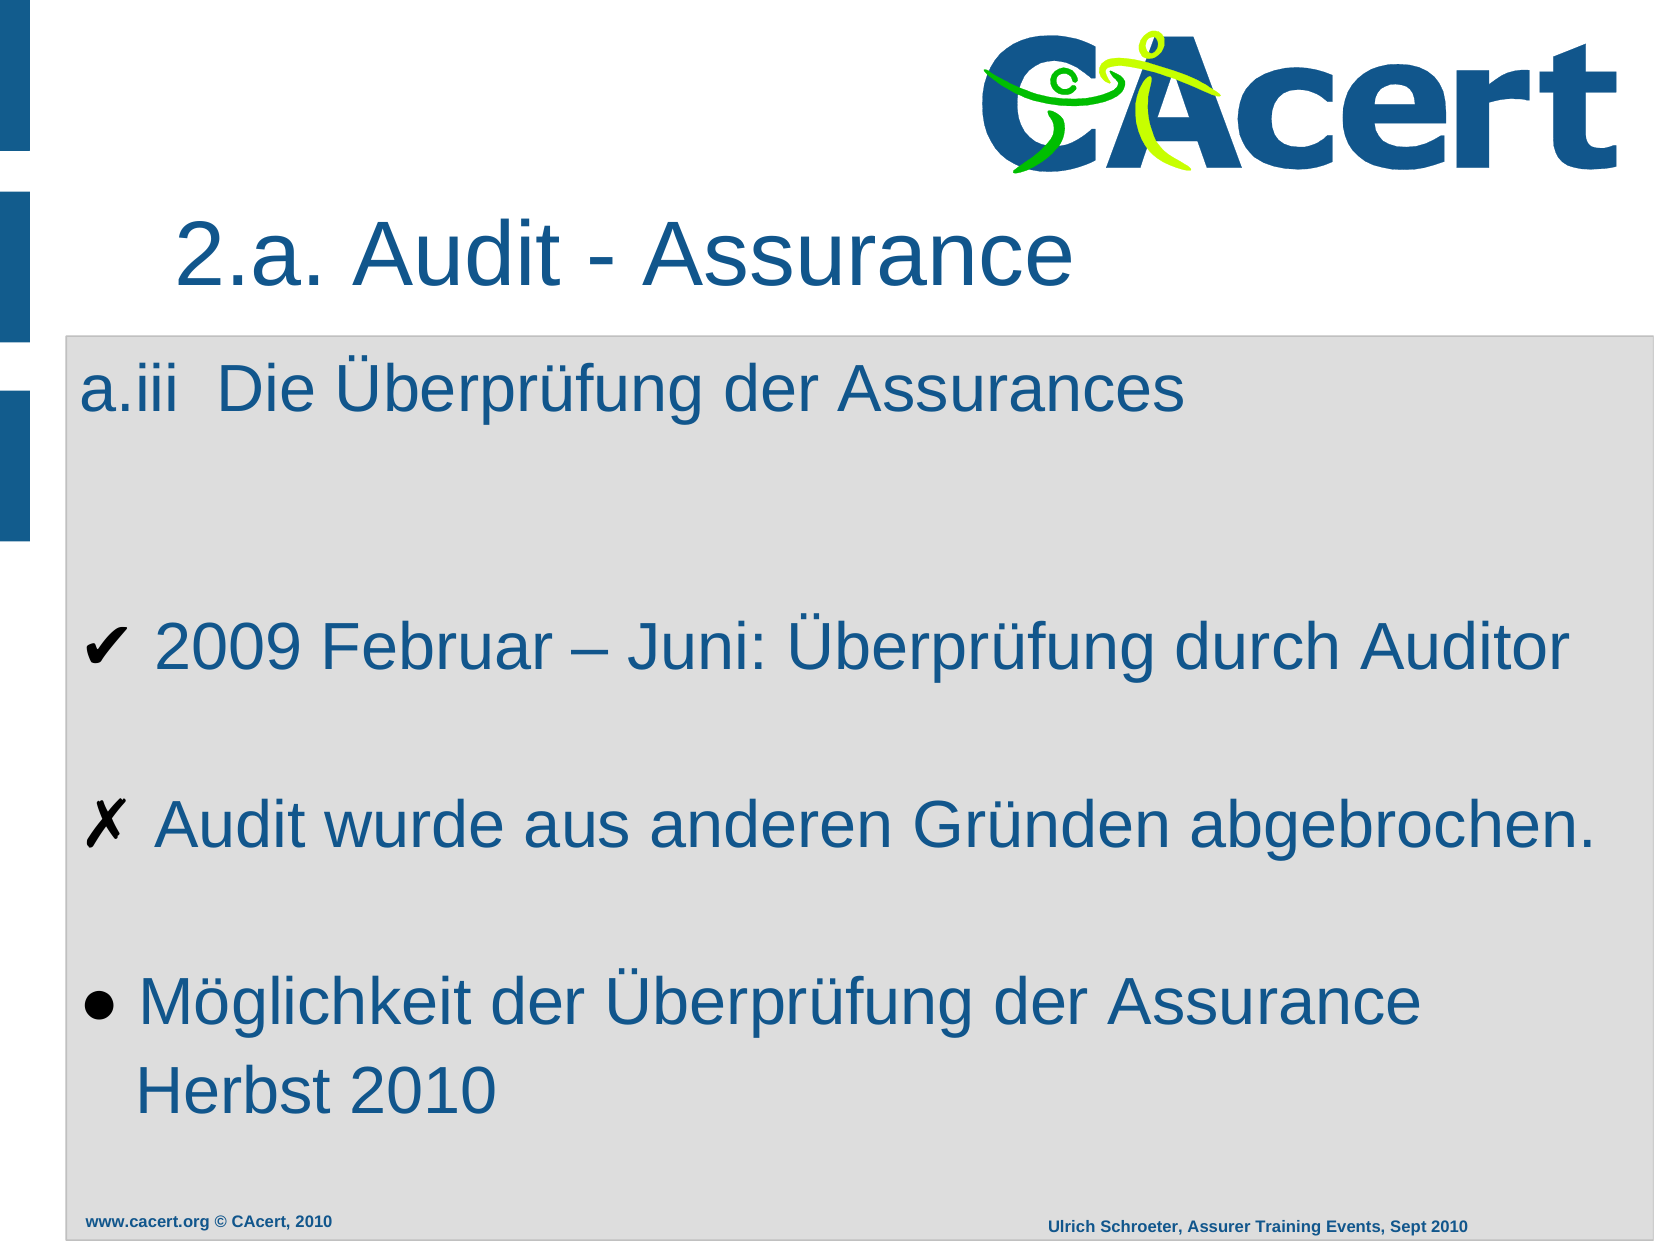

2.a. Audit - Assurance
a.iii Die Überprüfung der Assurances
✔ 2009 Februar – Juni: Überprüfung durch Auditor
✗ Audit wurde aus anderen Gründen abgebrochen.
● Möglichkeit der Überprüfung der Assurance
 Herbst 2010